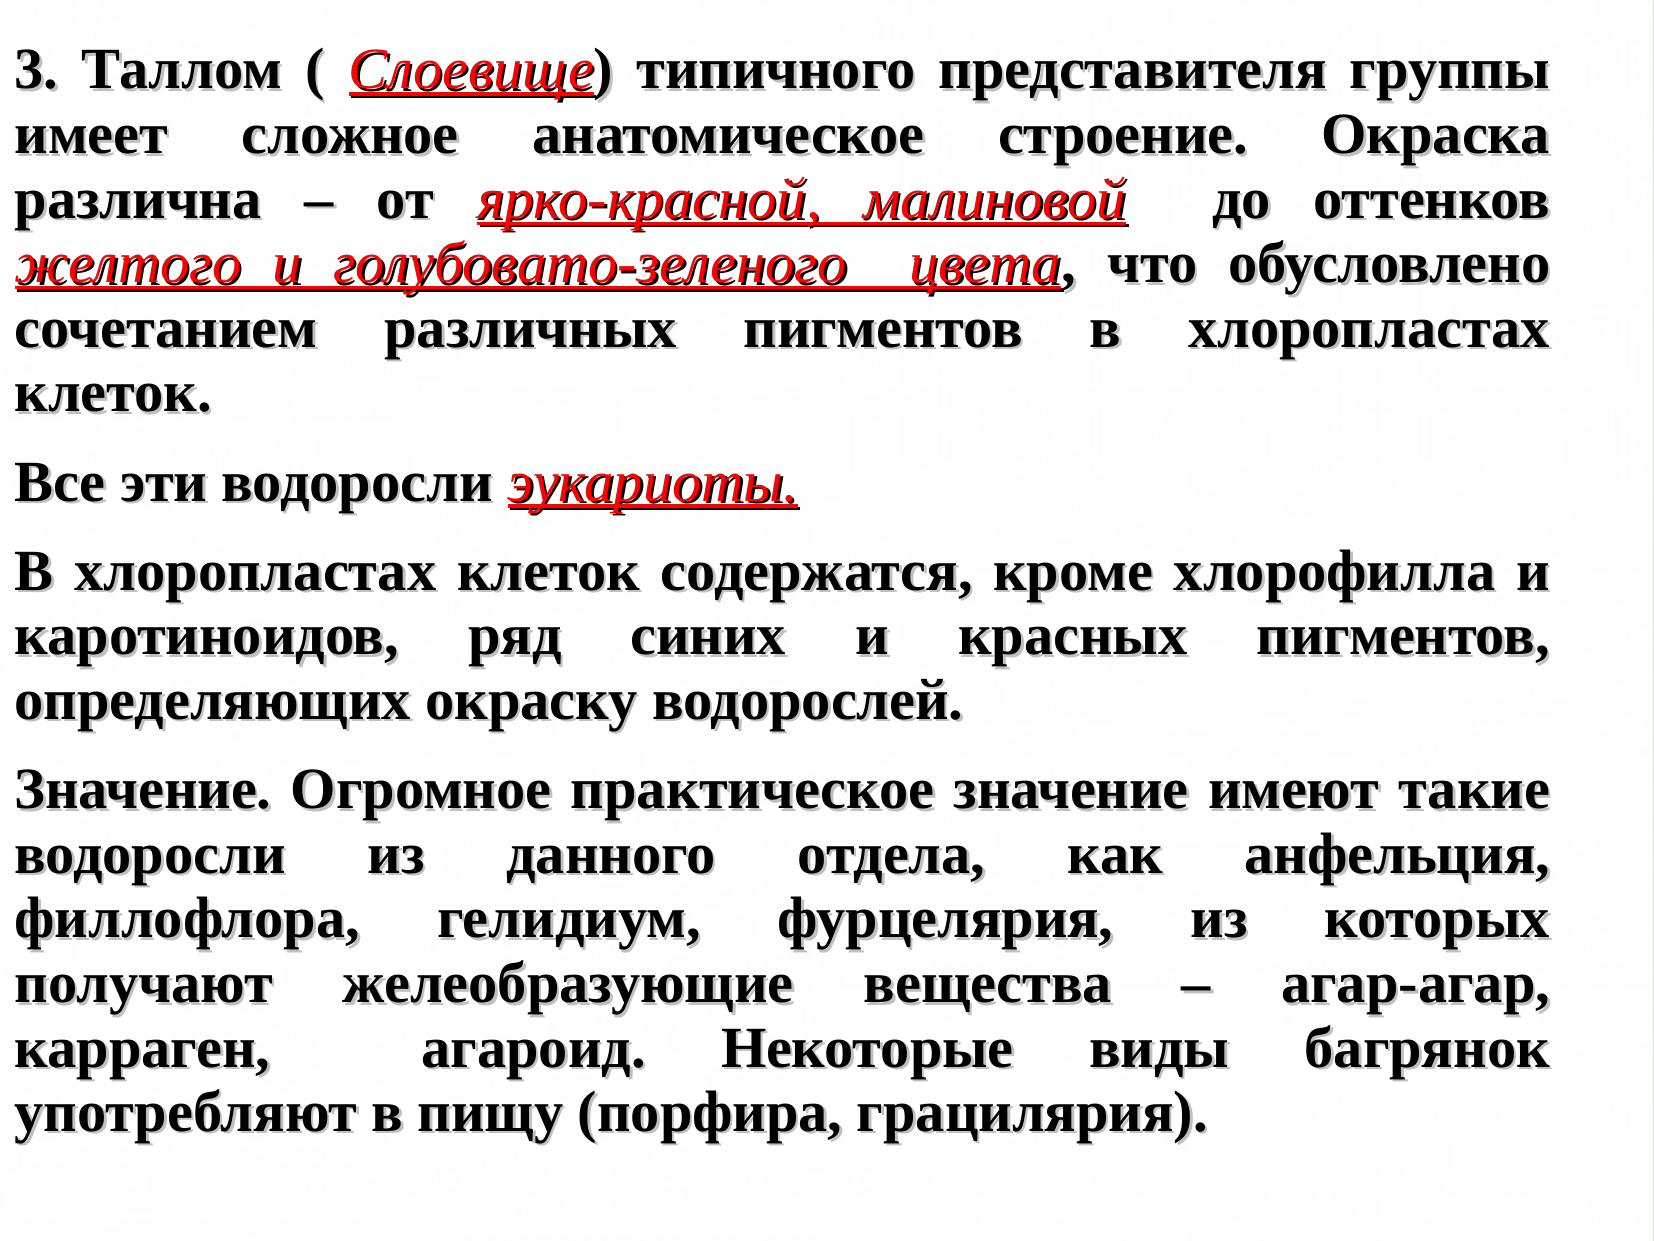

3. Таллом ( Слоевище) типичного представителя группы имеет сложное анатомическое строение. Окраска различна – от ярко-красной, малиновой до оттенков желтого и голубовато-зеленого цвета, что обусловлено сочетанием различных пигментов в хлоропластах клеток.
Все эти водоросли эукариоты.
В хлоропластах клеток содержатся, кроме хлорофилла и каротиноидов, ряд синих и красных пигментов, определяющих окраску водорослей.
Значение. Огромное практическое значение имеют такие водоросли из данного отдела, как анфельция, филлофлора, гелидиум, фурцелярия, из которых получают желеобразующие вещества – агар-агар, карраген, агароид. Некоторые виды багрянок употребляют в пищу (порфира, грацилярия).